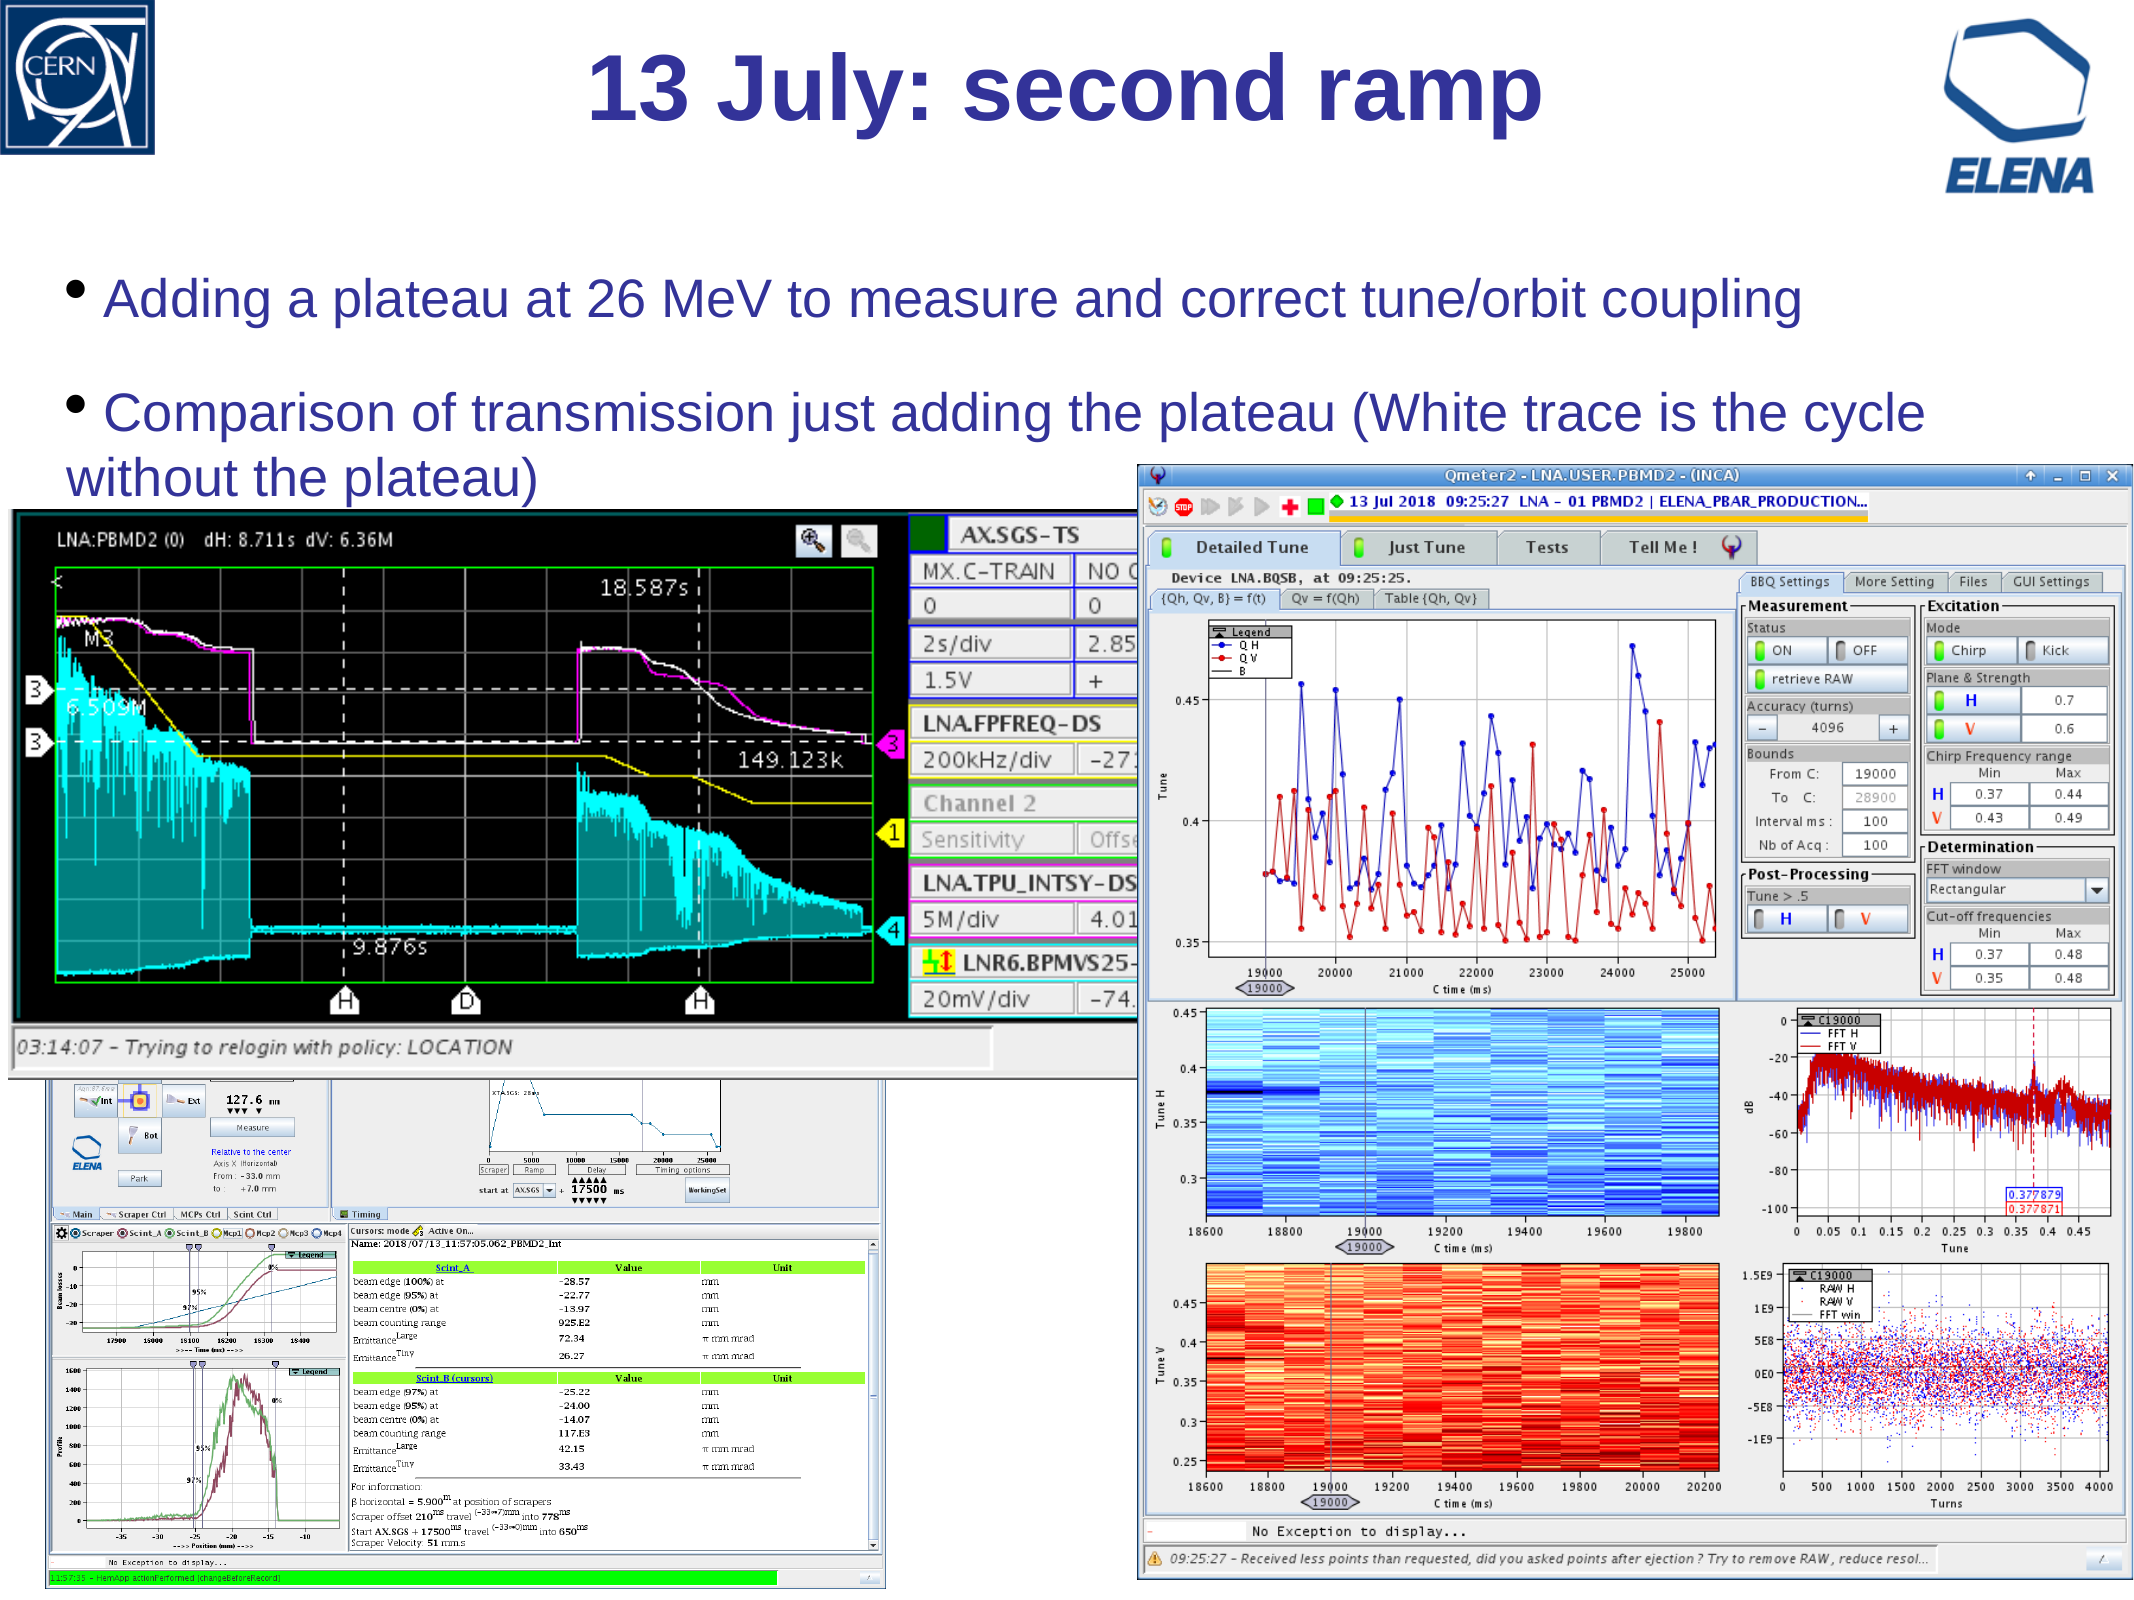

# 13 July: second ramp
 Adding a plateau at 26 MeV to measure and correct tune/orbit coupling
 Comparison of transmission just adding the plateau (White trace is the cycle without the plateau)